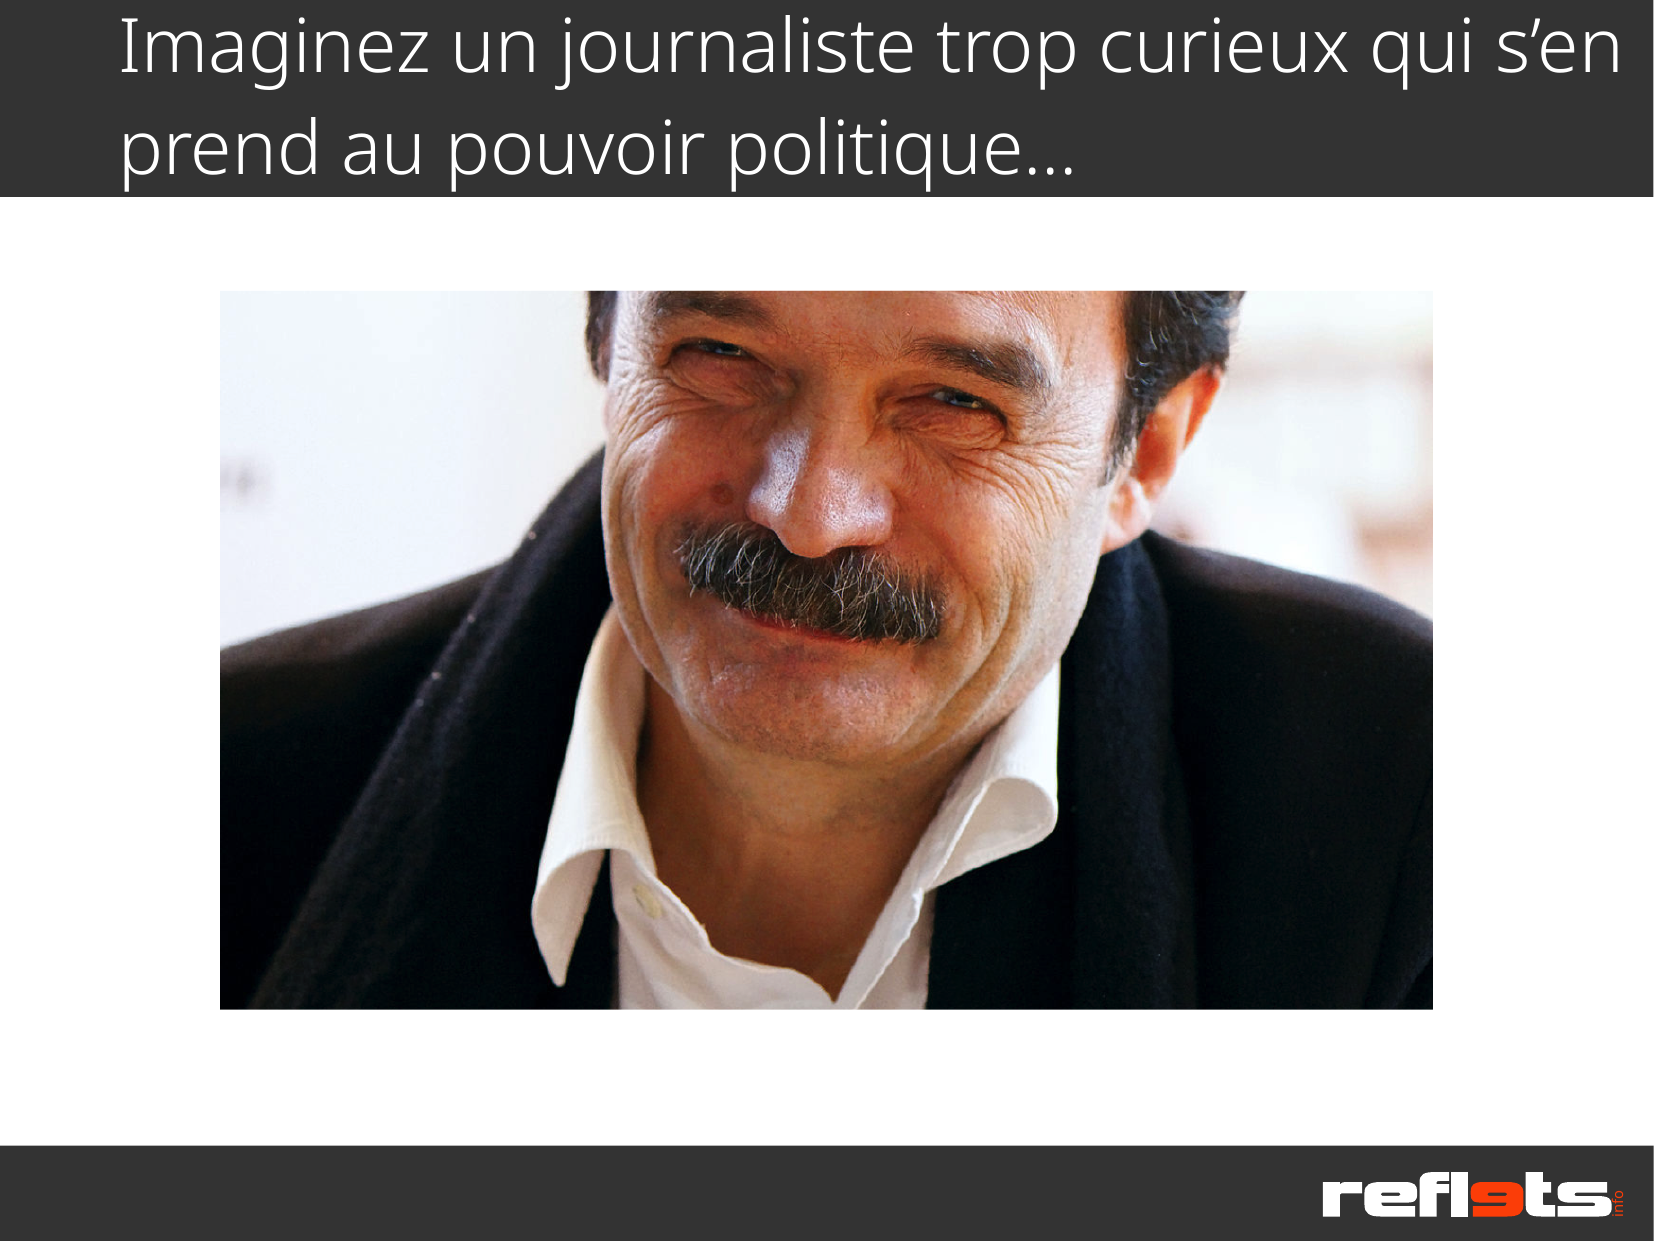

# Imaginez un journaliste trop curieux qui s’en prend au pouvoir politique...